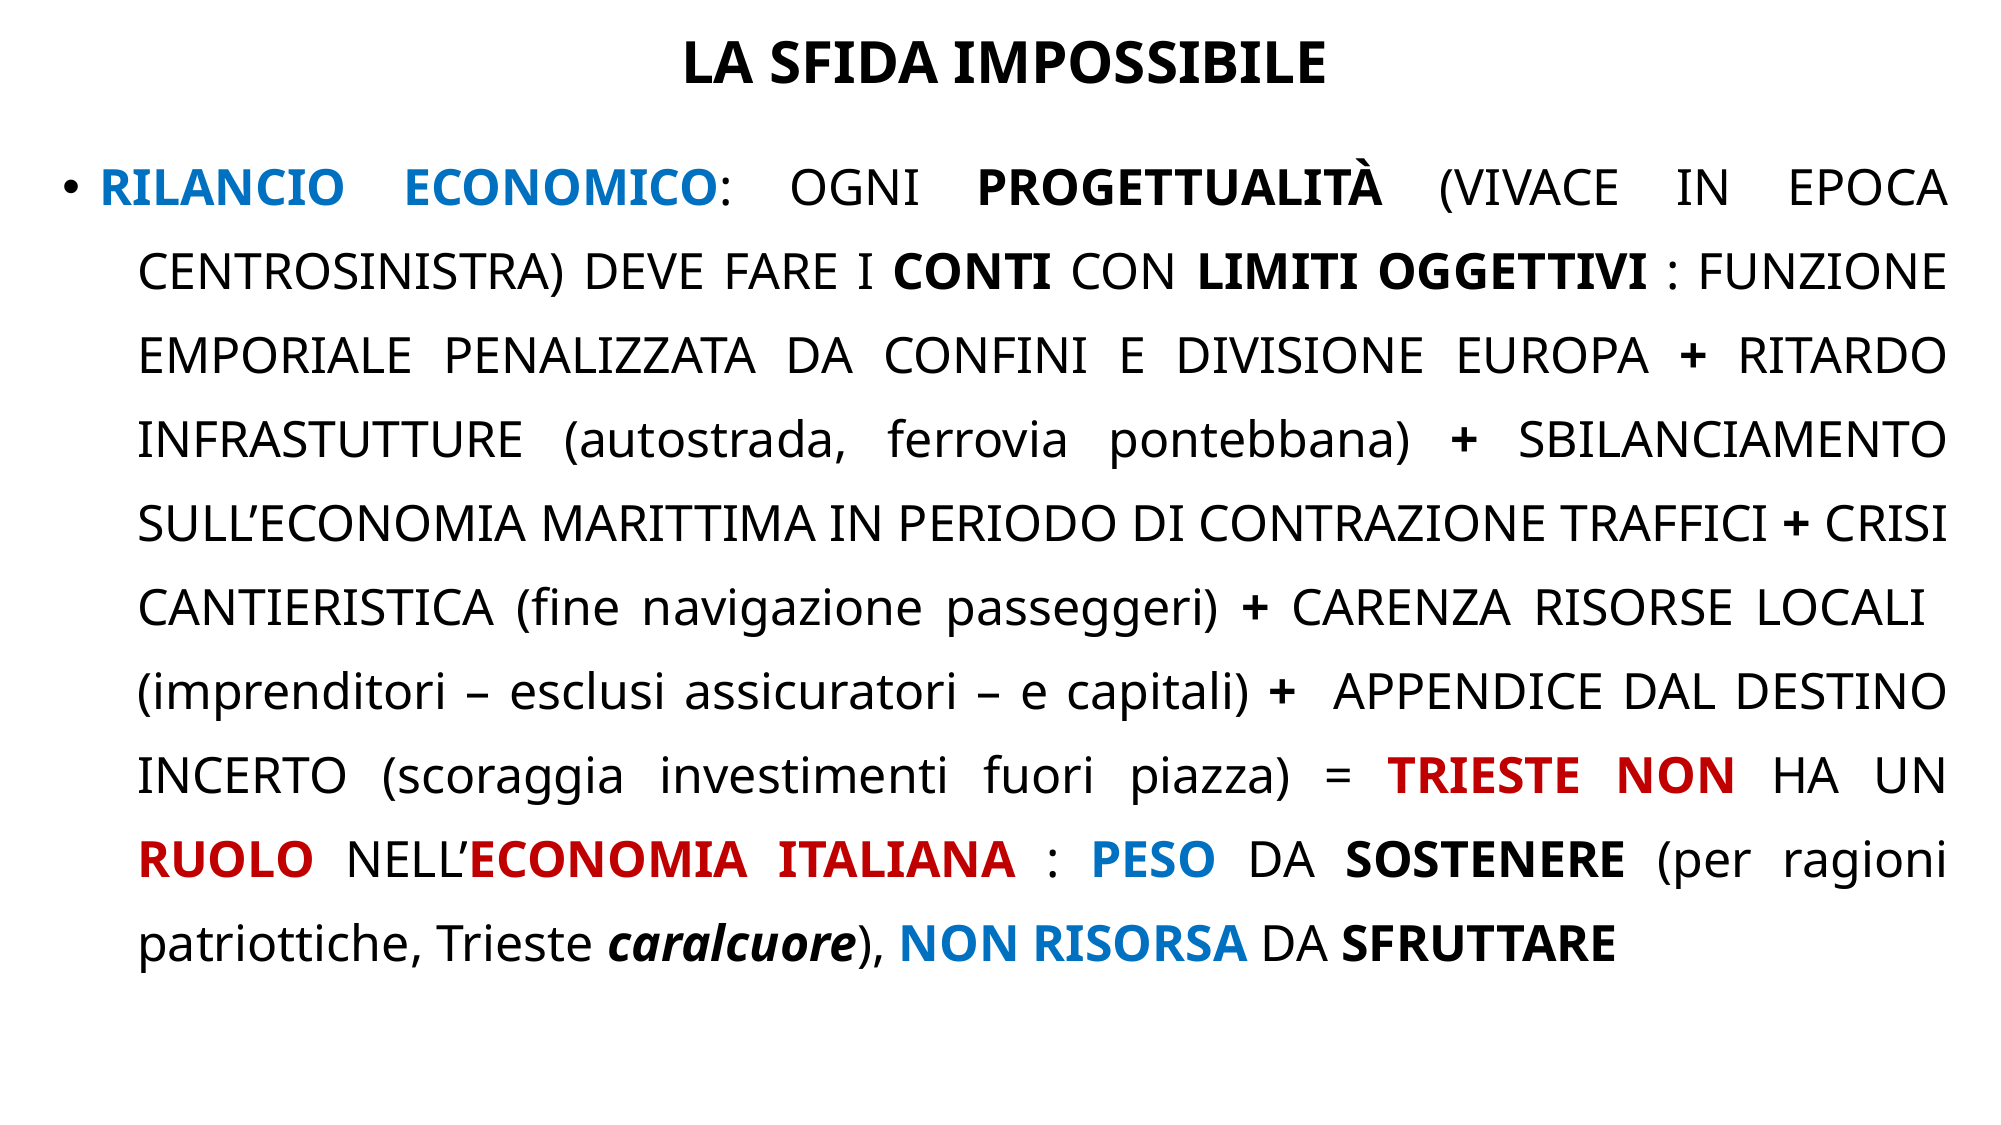

# LA SFIDA IMPOSSIBILE
RILANCIO ECONOMICO: OGNI PROGETTUALITÀ (VIVACE IN EPOCA CENTROSINISTRA) DEVE FARE I CONTI CON LIMITI OGGETTIVI : FUNZIONE EMPORIALE PENALIZZATA DA CONFINI E DIVISIONE EUROPA + RITARDO INFRASTUTTURE (autostrada, ferrovia pontebbana) + SBILANCIAMENTO SULL’ECONOMIA MARITTIMA IN PERIODO DI CONTRAZIONE TRAFFICI + CRISI CANTIERISTICA (fine navigazione passeggeri) + CARENZA RISORSE LOCALI (imprenditori – esclusi assicuratori – e capitali) + APPENDICE DAL DESTINO INCERTO (scoraggia investimenti fuori piazza) = TRIESTE NON HA UN RUOLO NELL’ECONOMIA ITALIANA : PESO DA SOSTENERE (per ragioni patriottiche, Trieste caralcuore), NON RISORSA DA SFRUTTARE